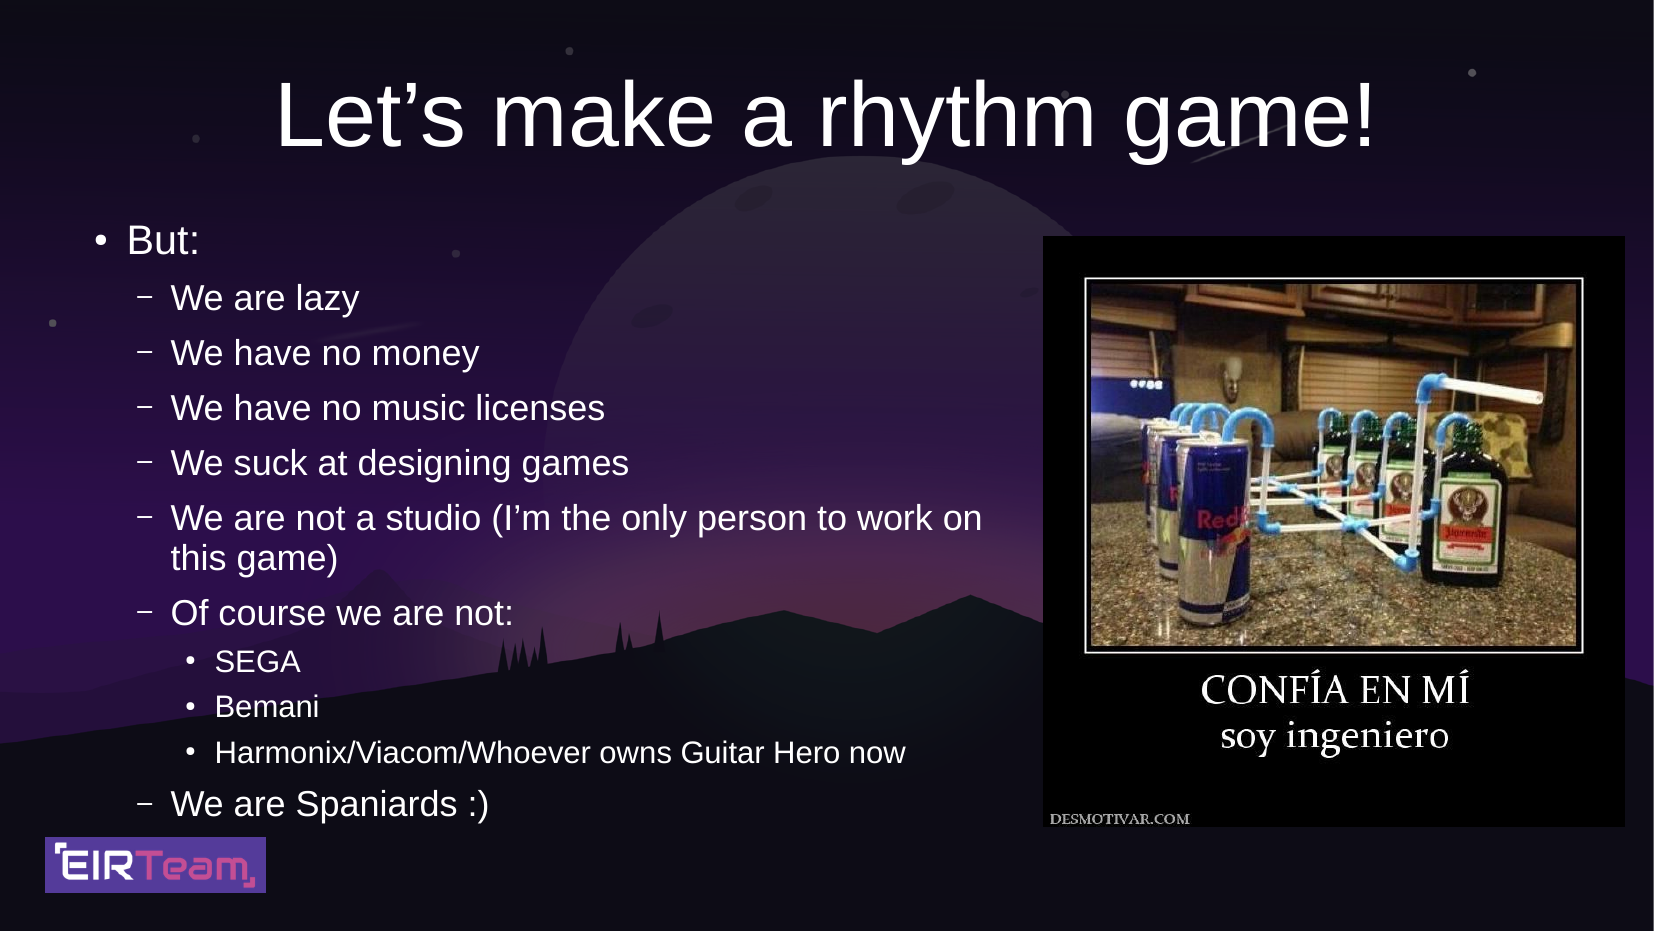

# Let’s make a rhythm game!
But:
We are lazy
We have no money
We have no music licenses
We suck at designing games
We are not a studio (I’m the only person to work on this game)
Of course we are not:
SEGA
Bemani
Harmonix/Viacom/Whoever owns Guitar Hero now
We are Spaniards :)